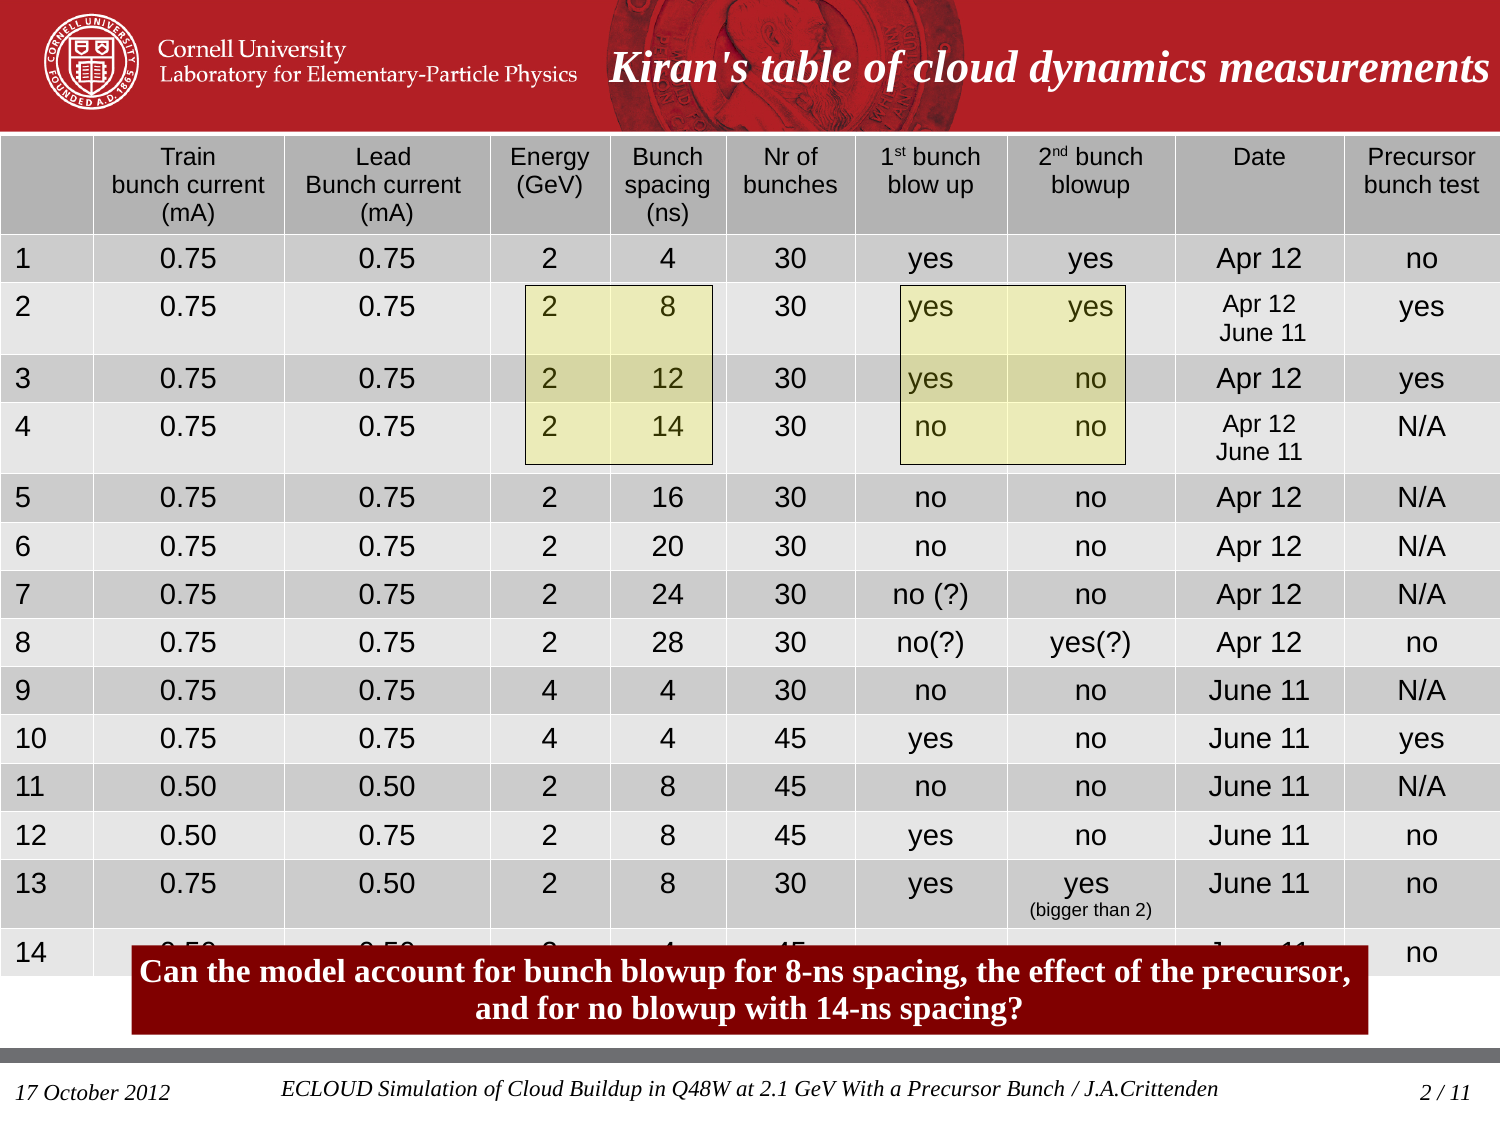

# Kiran's table of cloud dynamics measurements
| | Train bunch current (mA) | Lead Bunch current (mA) | Energy (GeV) | Bunch spacing (ns) | Nr of bunches | 1st bunch blow up | 2nd bunch blowup | Date | Precursor bunch test |
| --- | --- | --- | --- | --- | --- | --- | --- | --- | --- |
| 1 | 0.75 | 0.75 | 2 | 4 | 30 | yes | yes | Apr 12 | no |
| 2 | 0.75 | 0.75 | 2 | 8 | 30 | yes | yes | Apr 12 June 11 | yes |
| 3 | 0.75 | 0.75 | 2 | 12 | 30 | yes | no | Apr 12 | yes |
| 4 | 0.75 | 0.75 | 2 | 14 | 30 | no | no | Apr 12 June 11 | N/A |
| 5 | 0.75 | 0.75 | 2 | 16 | 30 | no | no | Apr 12 | N/A |
| 6 | 0.75 | 0.75 | 2 | 20 | 30 | no | no | Apr 12 | N/A |
| 7 | 0.75 | 0.75 | 2 | 24 | 30 | no (?) | no | Apr 12 | N/A |
| 8 | 0.75 | 0.75 | 2 | 28 | 30 | no(?) | yes(?) | Apr 12 | no |
| 9 | 0.75 | 0.75 | 4 | 4 | 30 | no | no | June 11 | N/A |
| 10 | 0.75 | 0.75 | 4 | 4 | 45 | yes | no | June 11 | yes |
| 11 | 0.50 | 0.50 | 2 | 8 | 45 | no | no | June 11 | N/A |
| 12 | 0.50 | 0.75 | 2 | 8 | 45 | yes | no | June 11 | no |
| 13 | 0.75 | 0.50 | 2 | 8 | 30 | yes | yes (bigger than 2) | June 11 | no |
| 14 | 0.50 | 0.50 | 2 | 4 | 45 | yes | no | June 11 | no |
Can the model account for bunch blowup for 8-ns spacing, the effect of the precursor,
and for no blowup with 14-ns spacing?